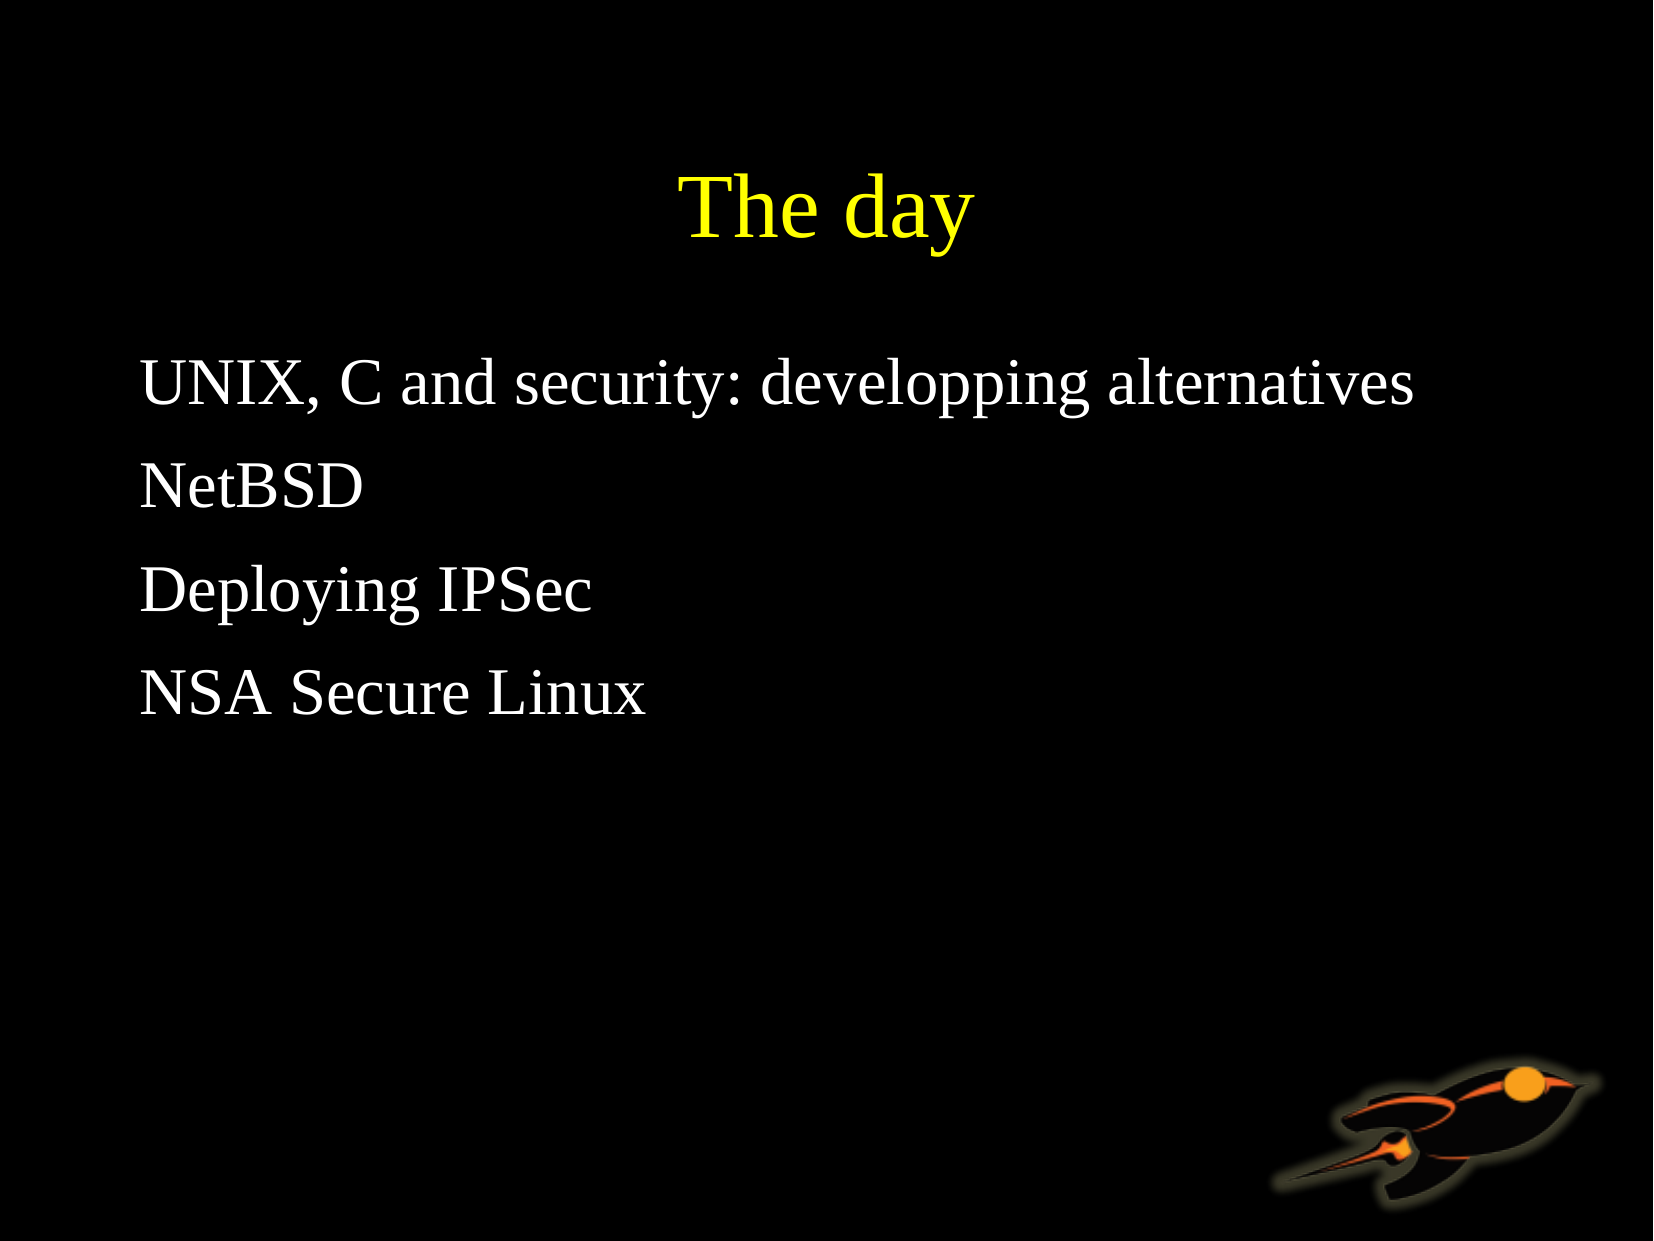

# The day
UNIX, C and security: developping alternatives
NetBSD
Deploying IPSec
NSA Secure Linux